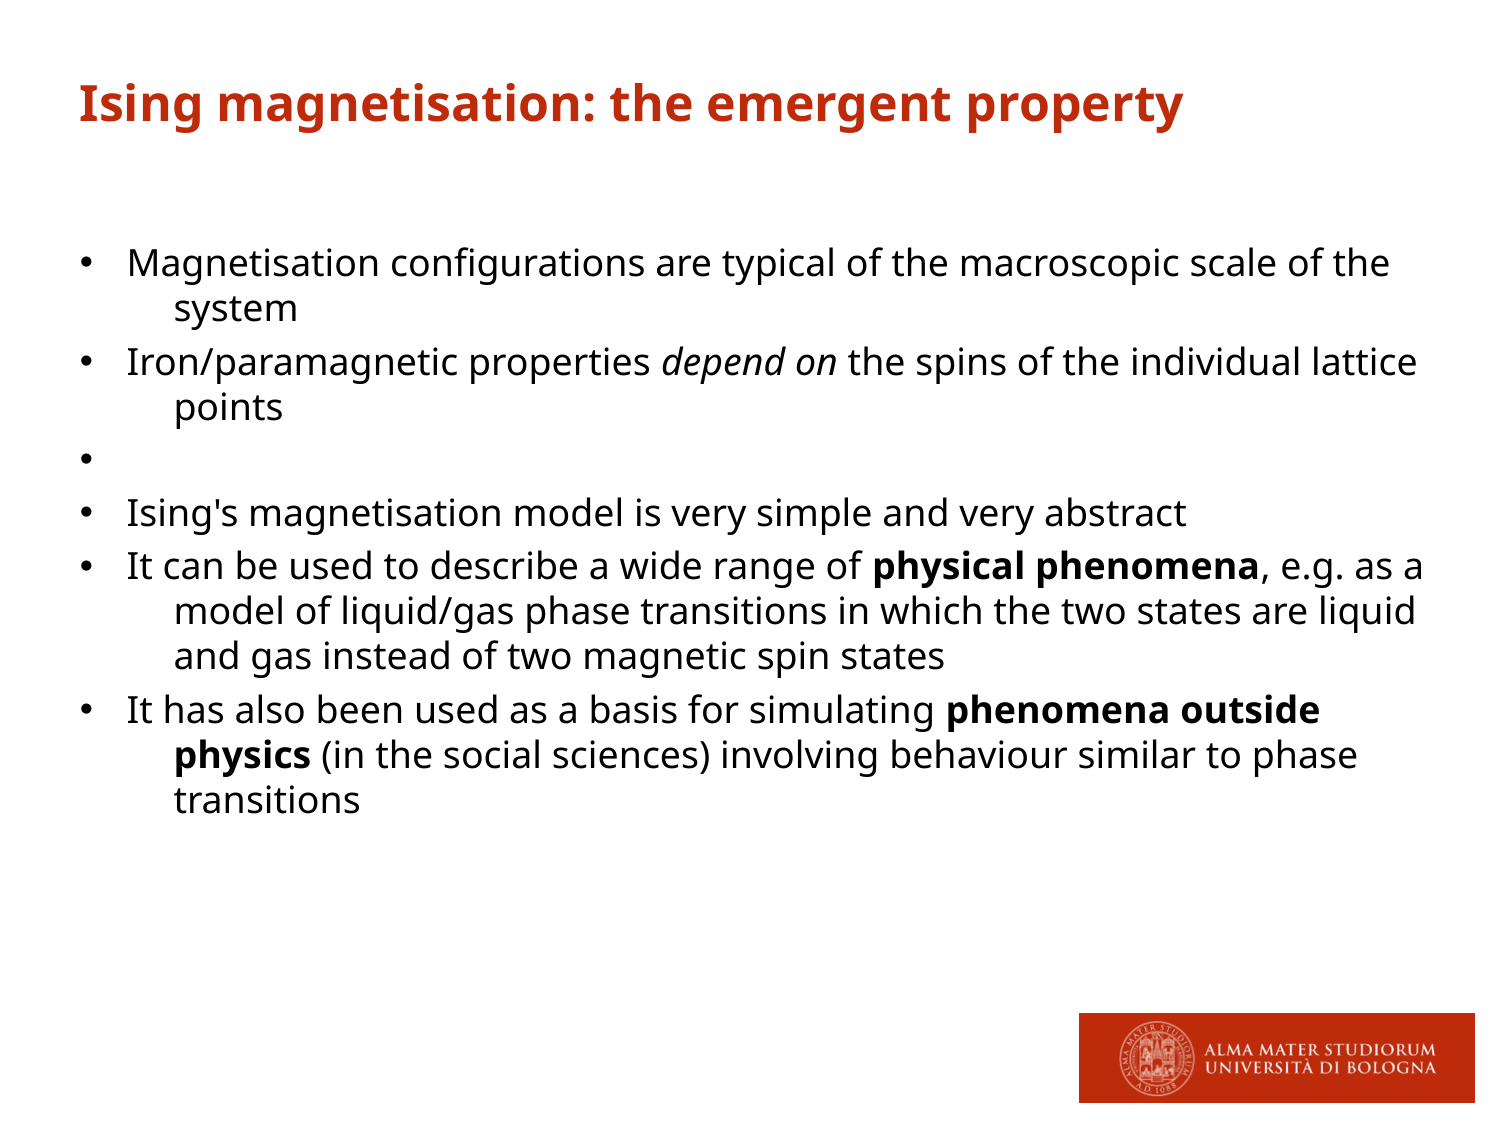

# Ising magnetisation: the emergent property
Magnetisation configurations are typical of the macroscopic scale of the system
Iron/paramagnetic properties depend on the spins of the individual lattice points
Ising's magnetisation model is very simple and very abstract
It can be used to describe a wide range of physical phenomena, e.g. as a model of liquid/gas phase transitions in which the two states are liquid and gas instead of two magnetic spin states
It has also been used as a basis for simulating phenomena outside physics (in the social sciences) involving behaviour similar to phase transitions